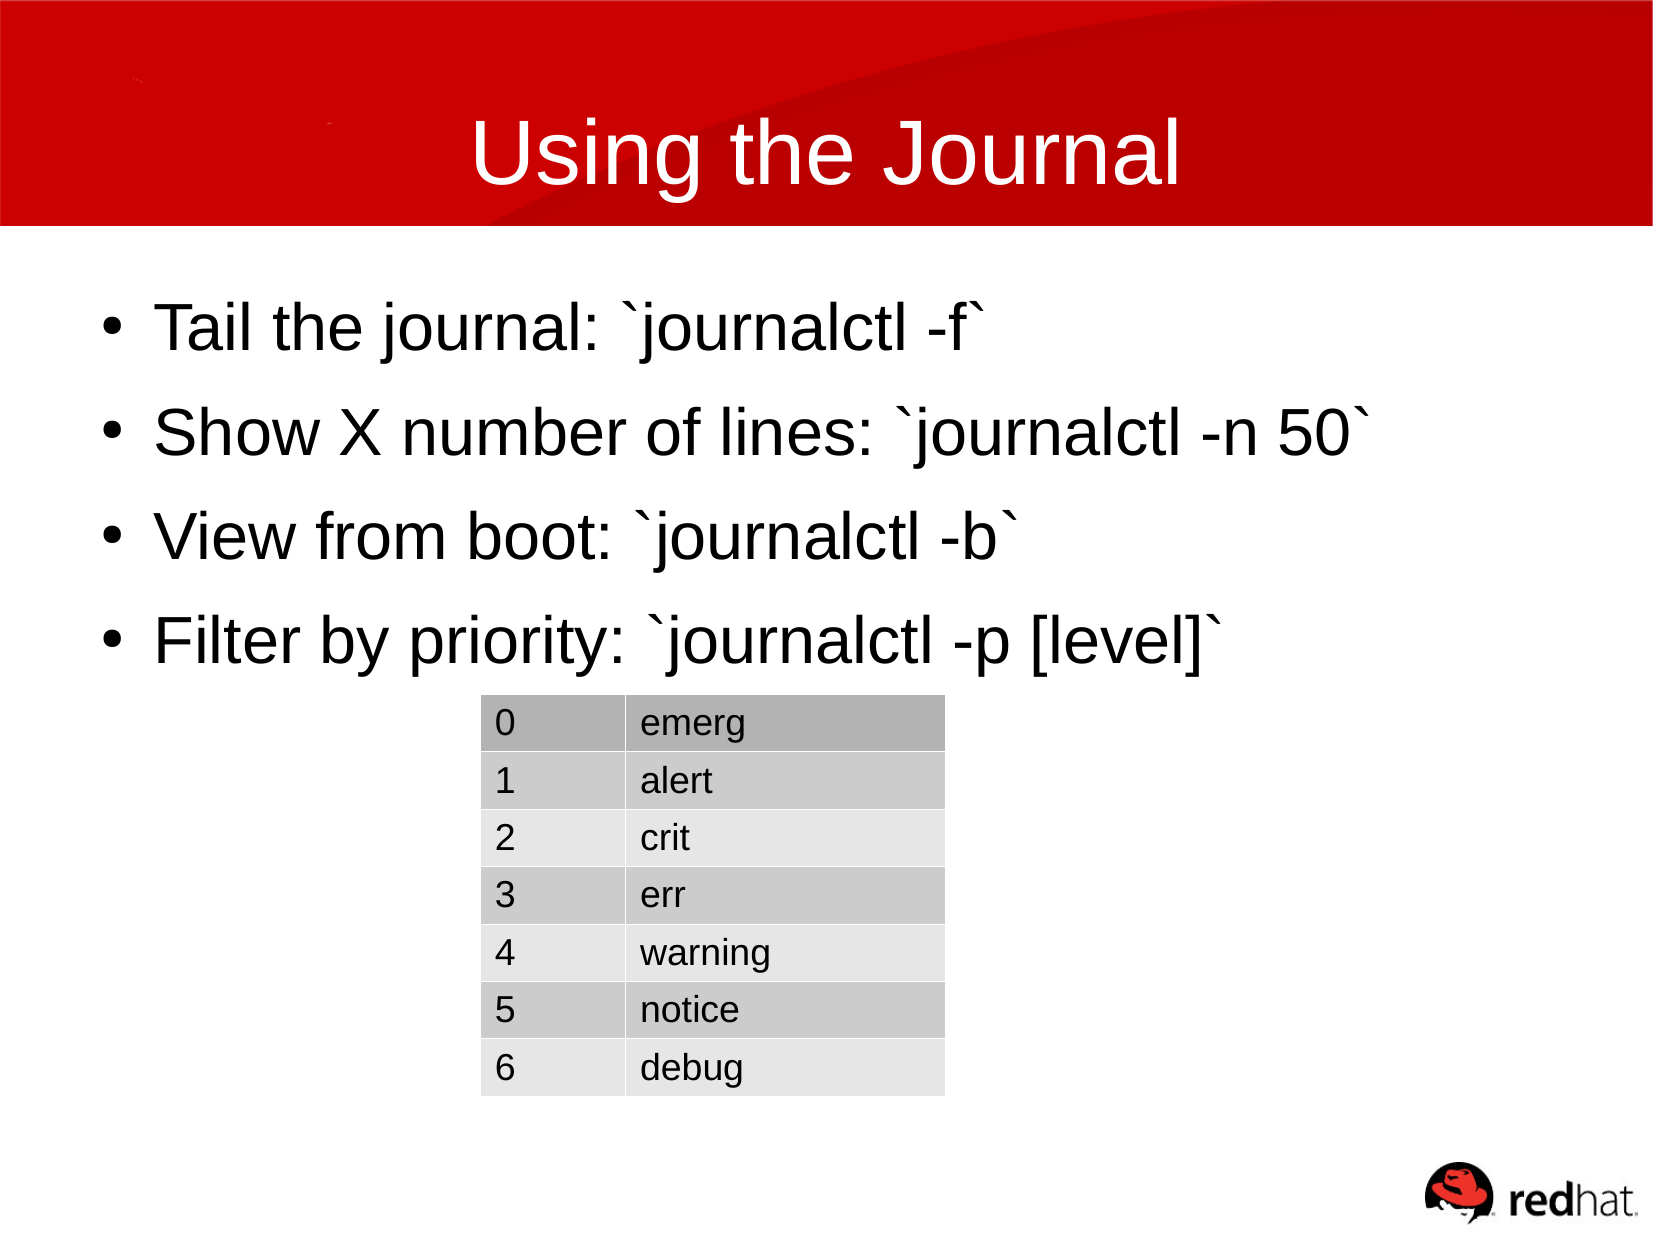

# Using the Journal
Tail the journal: `journalctl -f`
Show X number of lines: `journalctl -n 50`
View from boot: `journalctl -b`
Filter by priority: `journalctl -p [level]`
| 0 | emerg |
| --- | --- |
| 1 | alert |
| 2 | crit |
| 3 | err |
| 4 | warning |
| 5 | notice |
| 6 | debug |